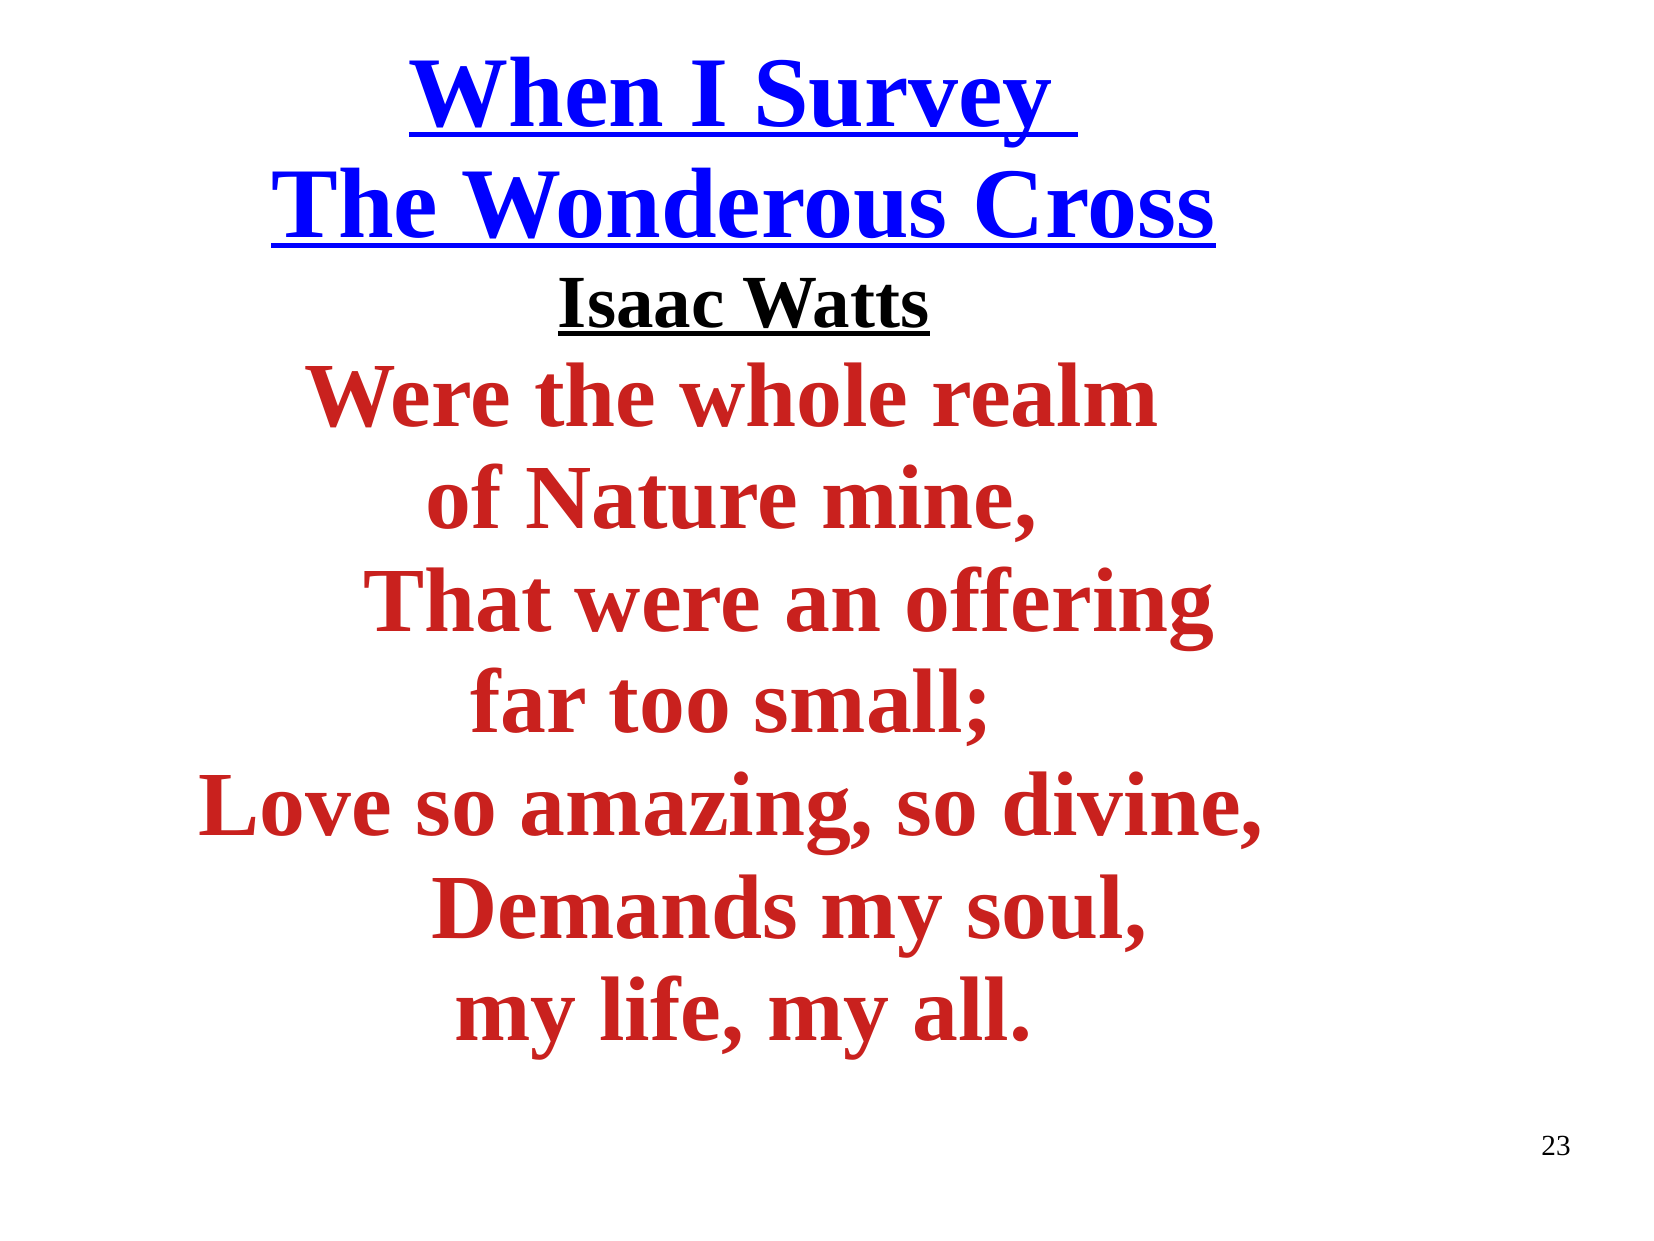

# When I Survey The Wonderous Cross
Isaac Watts
Were the whole realm
of Nature mine,
 That were an offering
far too small;
Love so amazing, so divine,
 Demands my soul,
my life, my all.
23